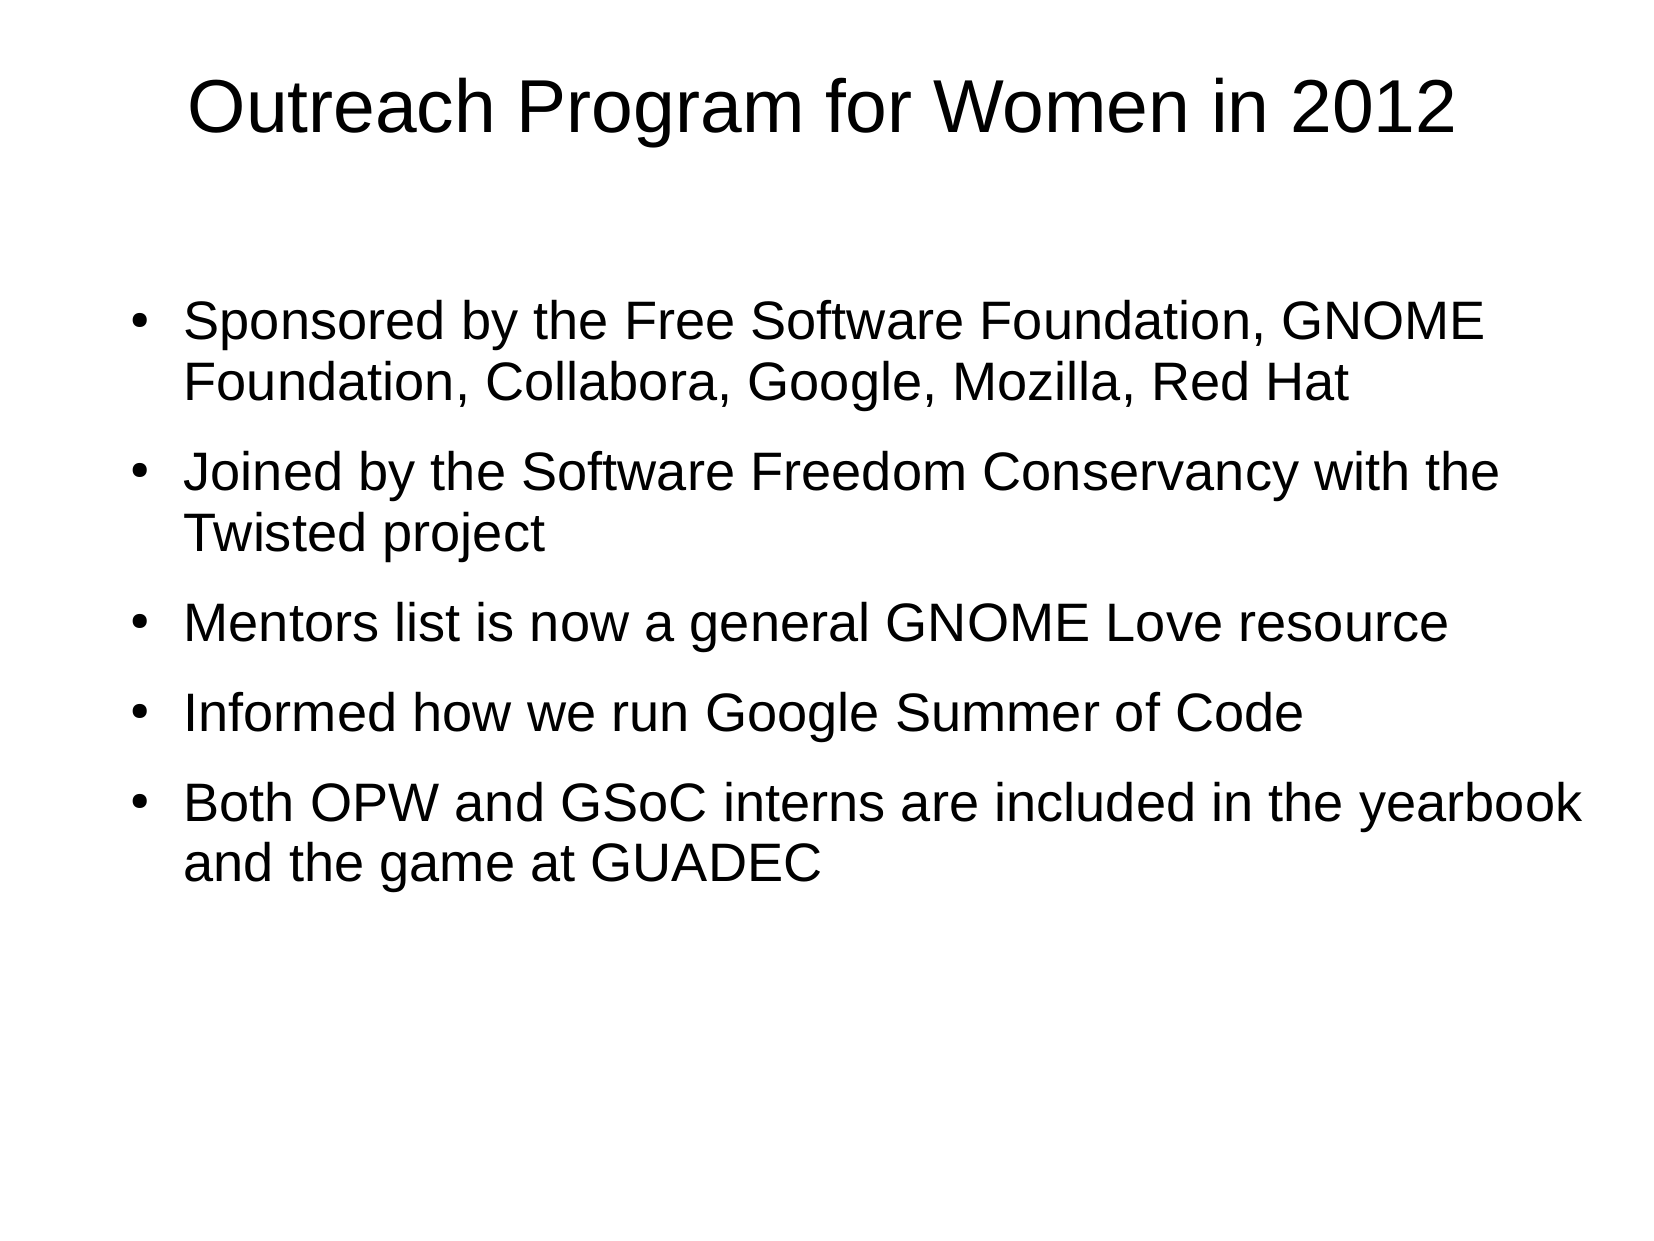

# Outreach Program for Women in 2012
Sponsored by the Free Software Foundation, GNOME Foundation, Collabora, Google, Mozilla, Red Hat
Joined by the Software Freedom Conservancy with the Twisted project
Mentors list is now a general GNOME Love resource
Informed how we run Google Summer of Code
Both OPW and GSoC interns are included in the yearbook and the game at GUADEC